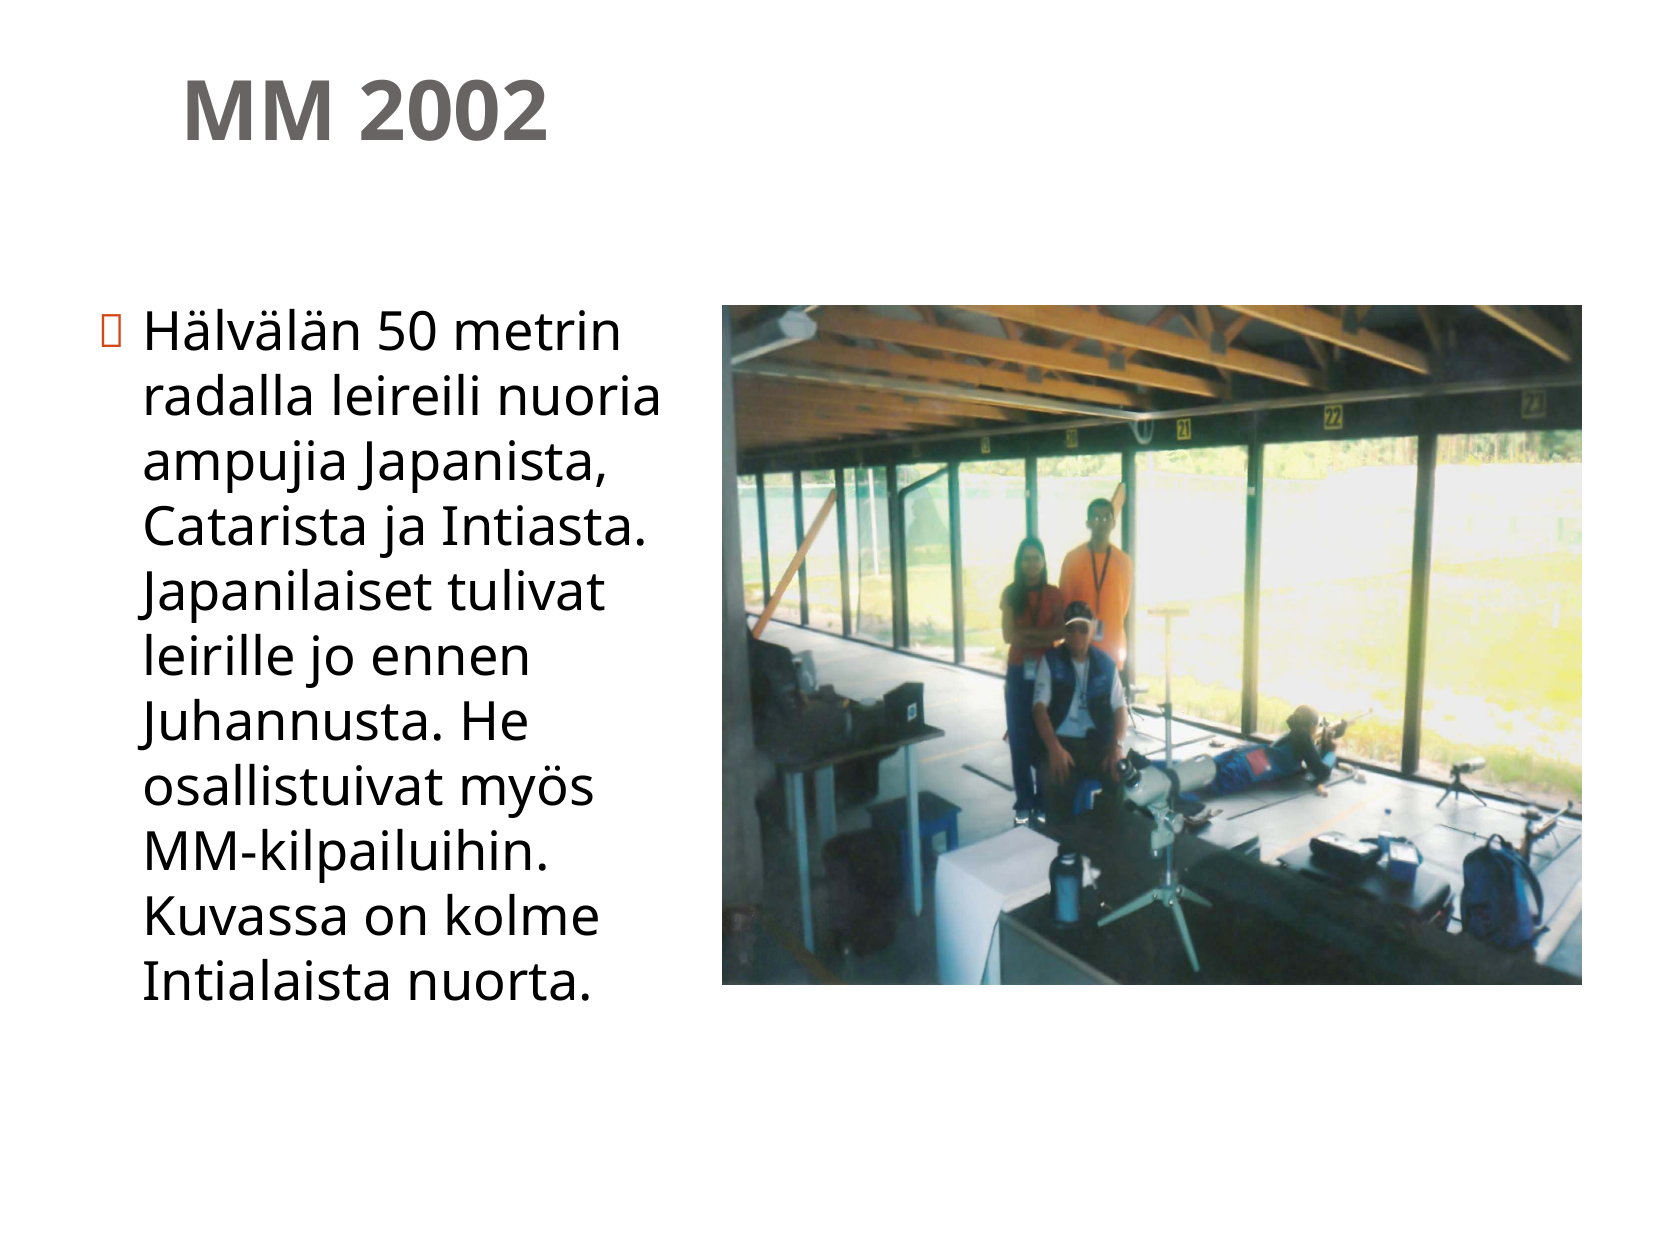

# MM 2002
Hälvälän 50 metrin radalla leireili nuoria ampujia Japanista, Catarista ja Intiasta. Japanilaiset tulivat leirille jo ennen Juhannusta. He osallistuivat myös MM-kilpailuihin. Kuvassa on kolme Intialaista nuorta.